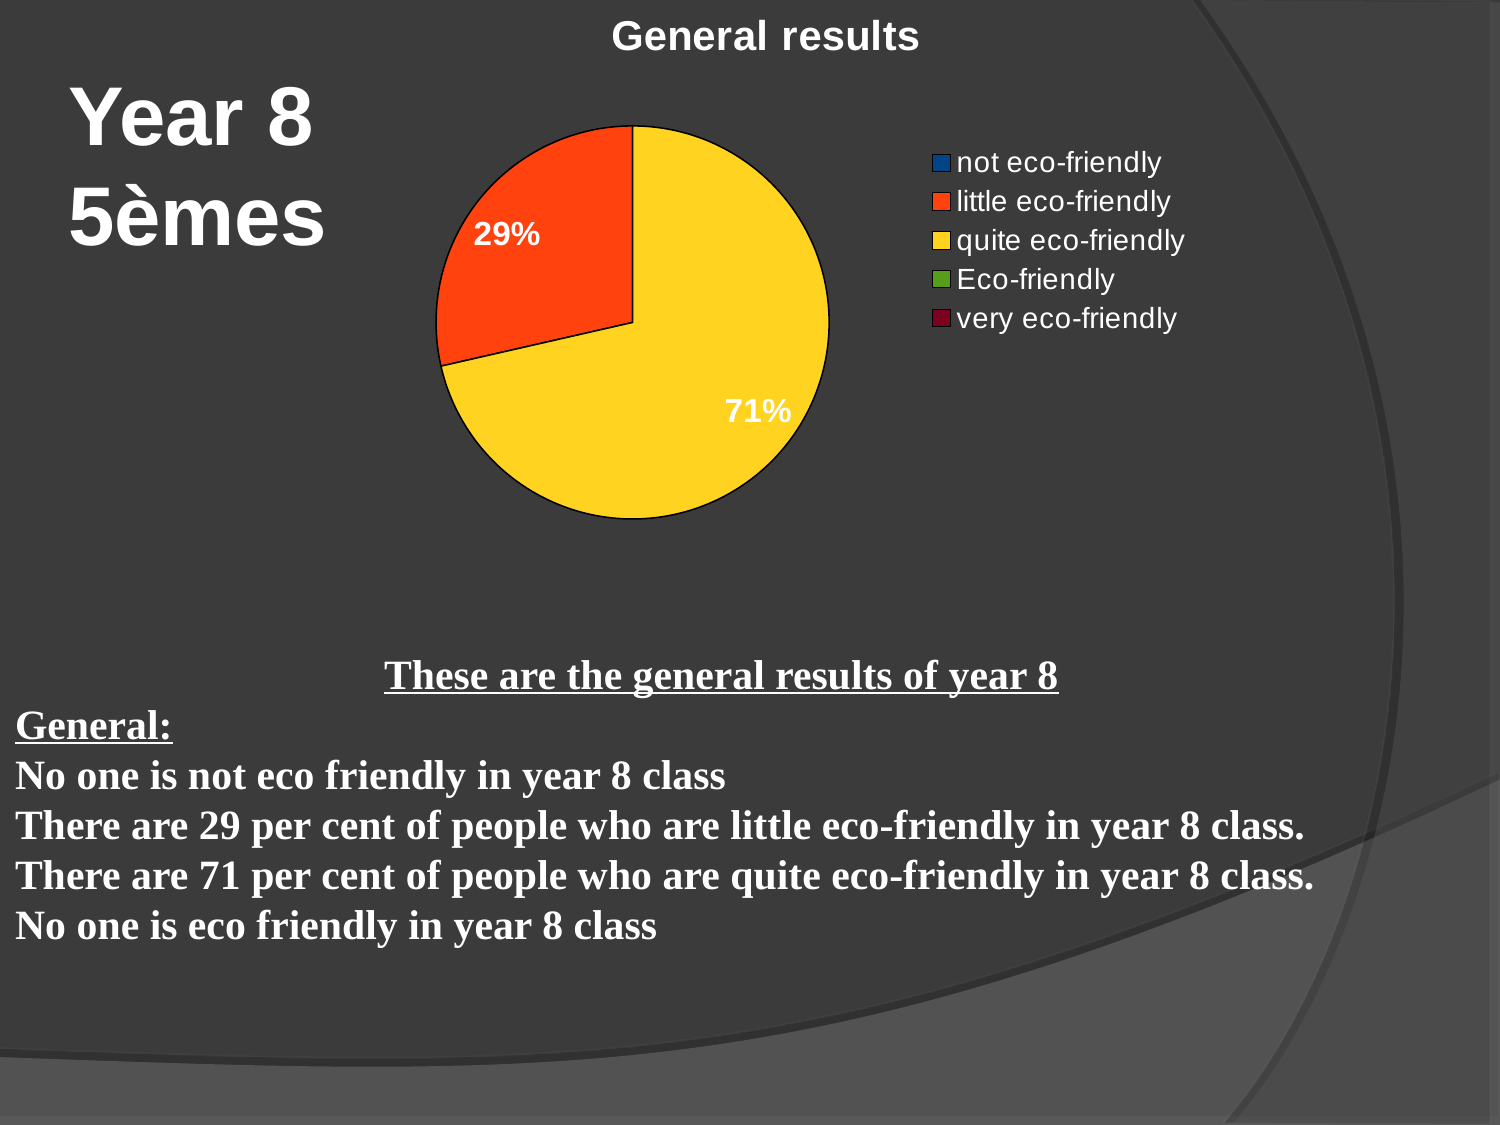

### Chart: General results
| Category | Colonne C |
|---|---|
| not eco-friendly | 0.0 |
| little eco-friendly | 6.0 |
| quite eco-friendly | 15.0 |
| Eco-friendly | 0.0 |
| very eco-friendly | 0.0 |Year 8 5èmes
					These are the general results of year 8
General:
No one is not eco friendly in year 8 class
There are 29 per cent of people who are little eco-friendly in year 8 class.
There are 71 per cent of people who are quite eco-friendly in year 8 class.
No one is eco friendly in year 8 class